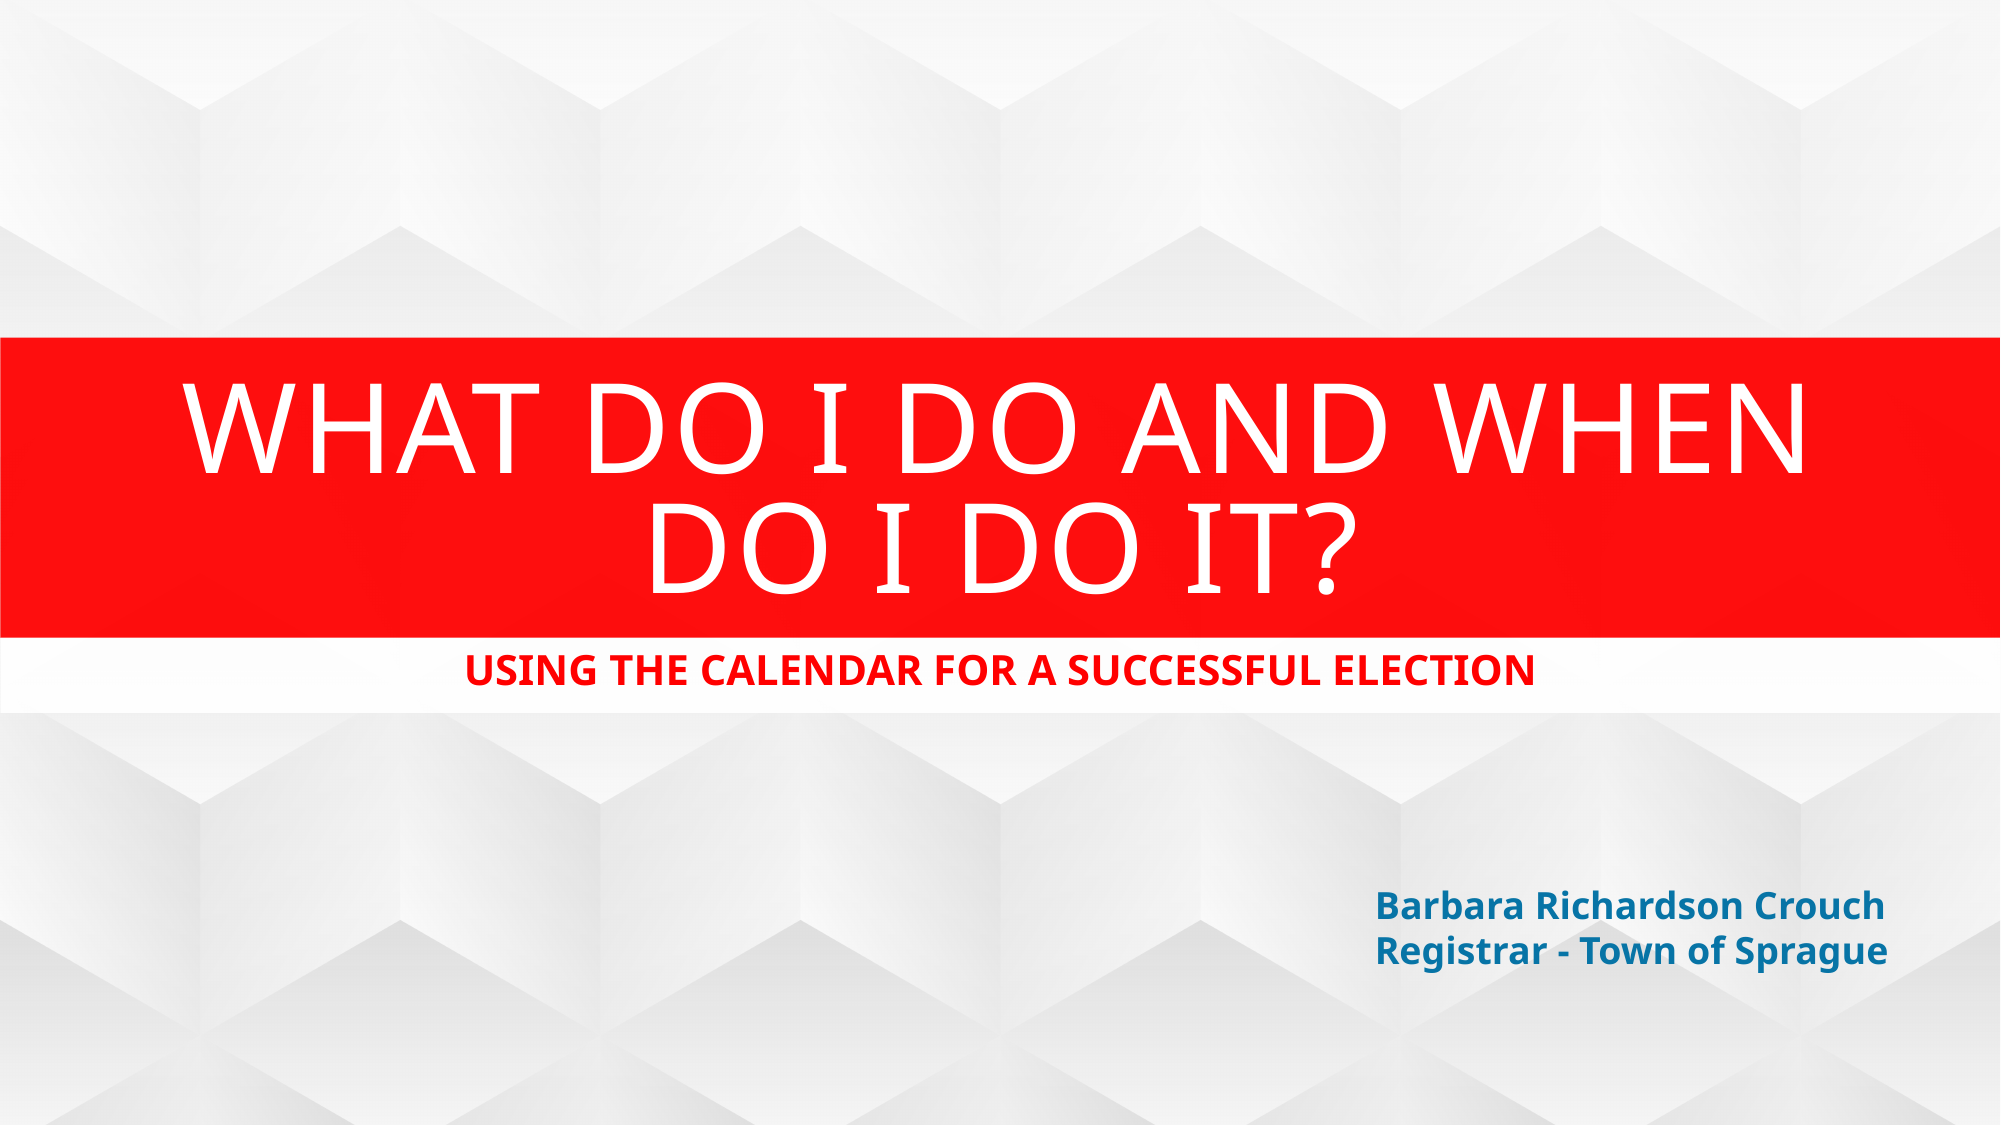

# WHAT DO I DO AND WHEN DO I DO IT?
USING THE CALENDAR FOR A SUCCESSFUL ELECTION
Barbara Richardson Crouch
Registrar - Town of Sprague